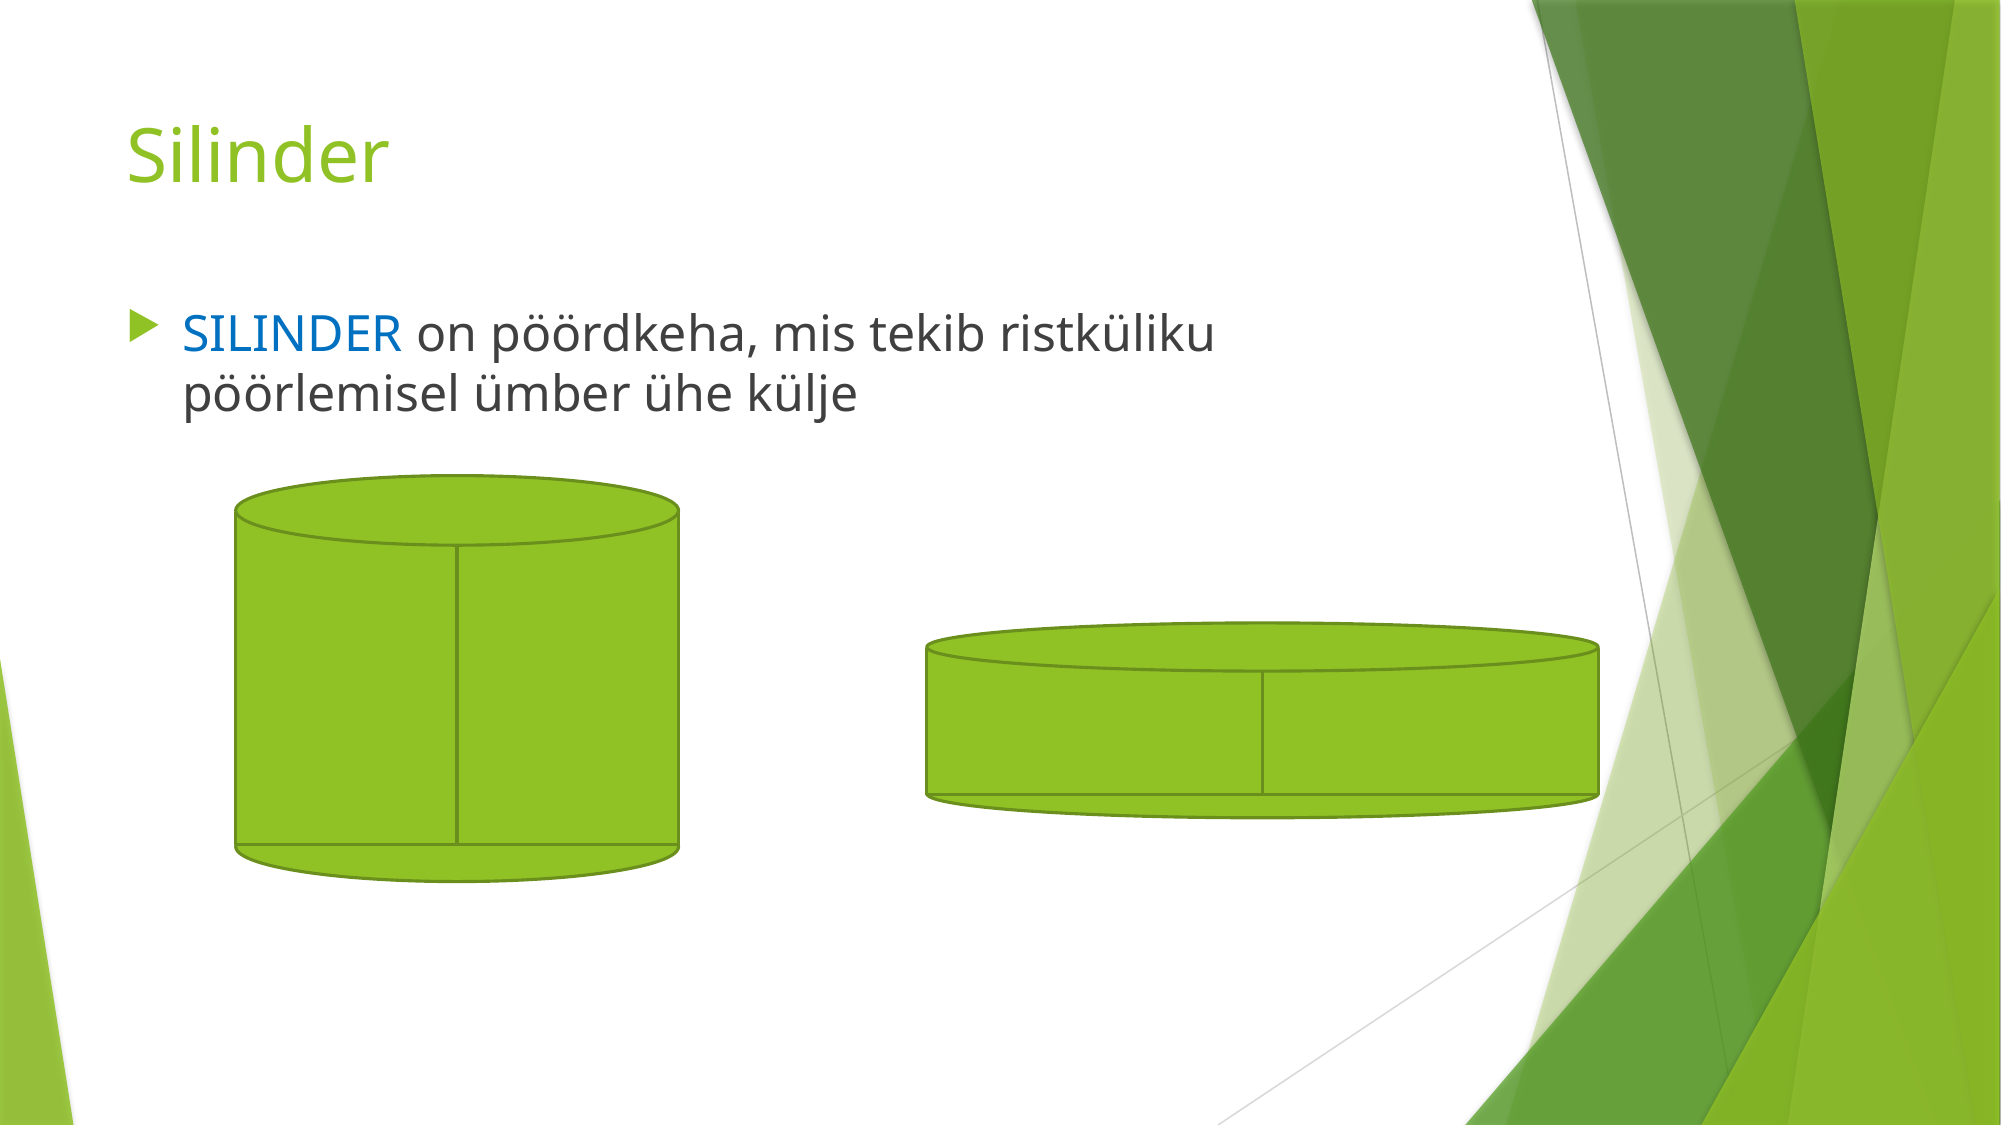

# Silinder
SILINDER on pöördkeha, mis tekib ristküliku pöörlemisel ümber ühe külje